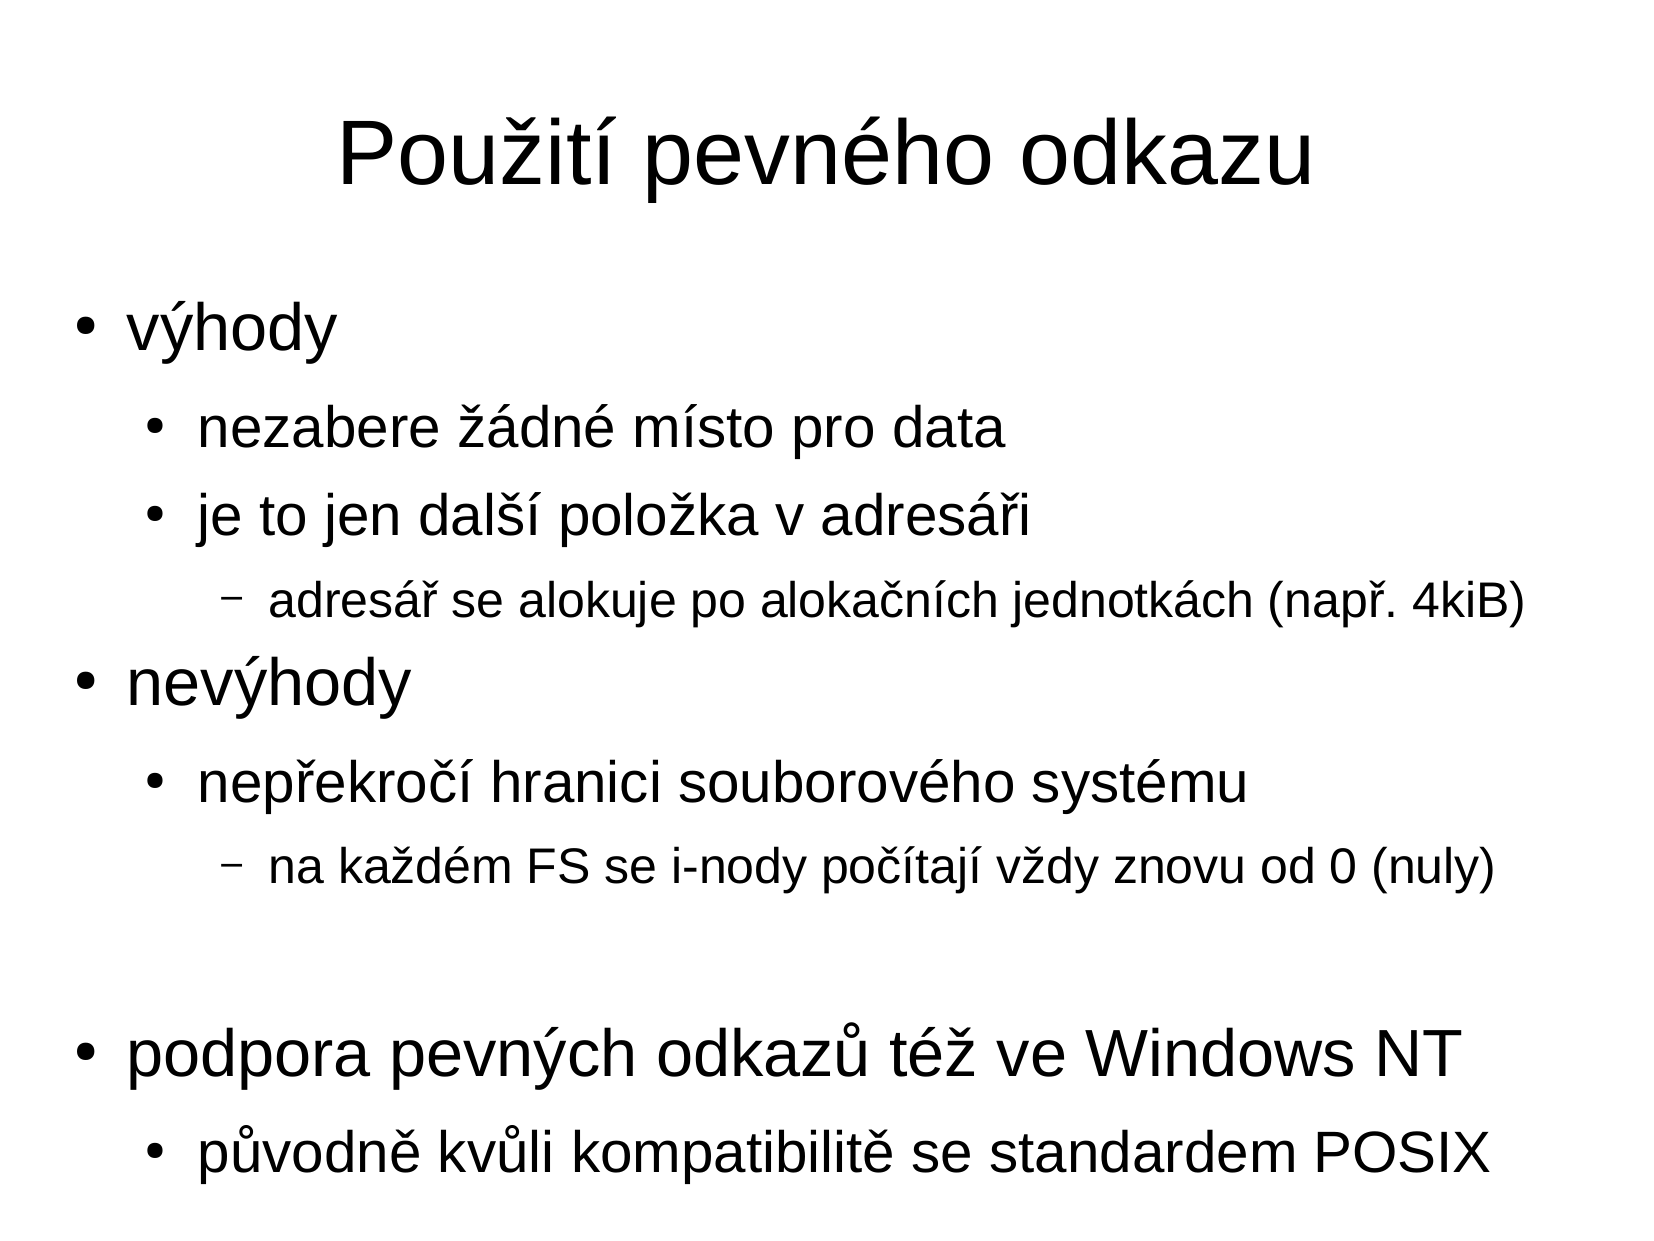

# Použití pevného odkazu
výhody
nezabere žádné místo pro data
je to jen další položka v adresáři
adresář se alokuje po alokačních jednotkách (např. 4kiB)
nevýhody
nepřekročí hranici souborového systému
na každém FS se i-nody počítají vždy znovu od 0 (nuly)
podpora pevných odkazů též ve Windows NT
původně kvůli kompatibilitě se standardem POSIX